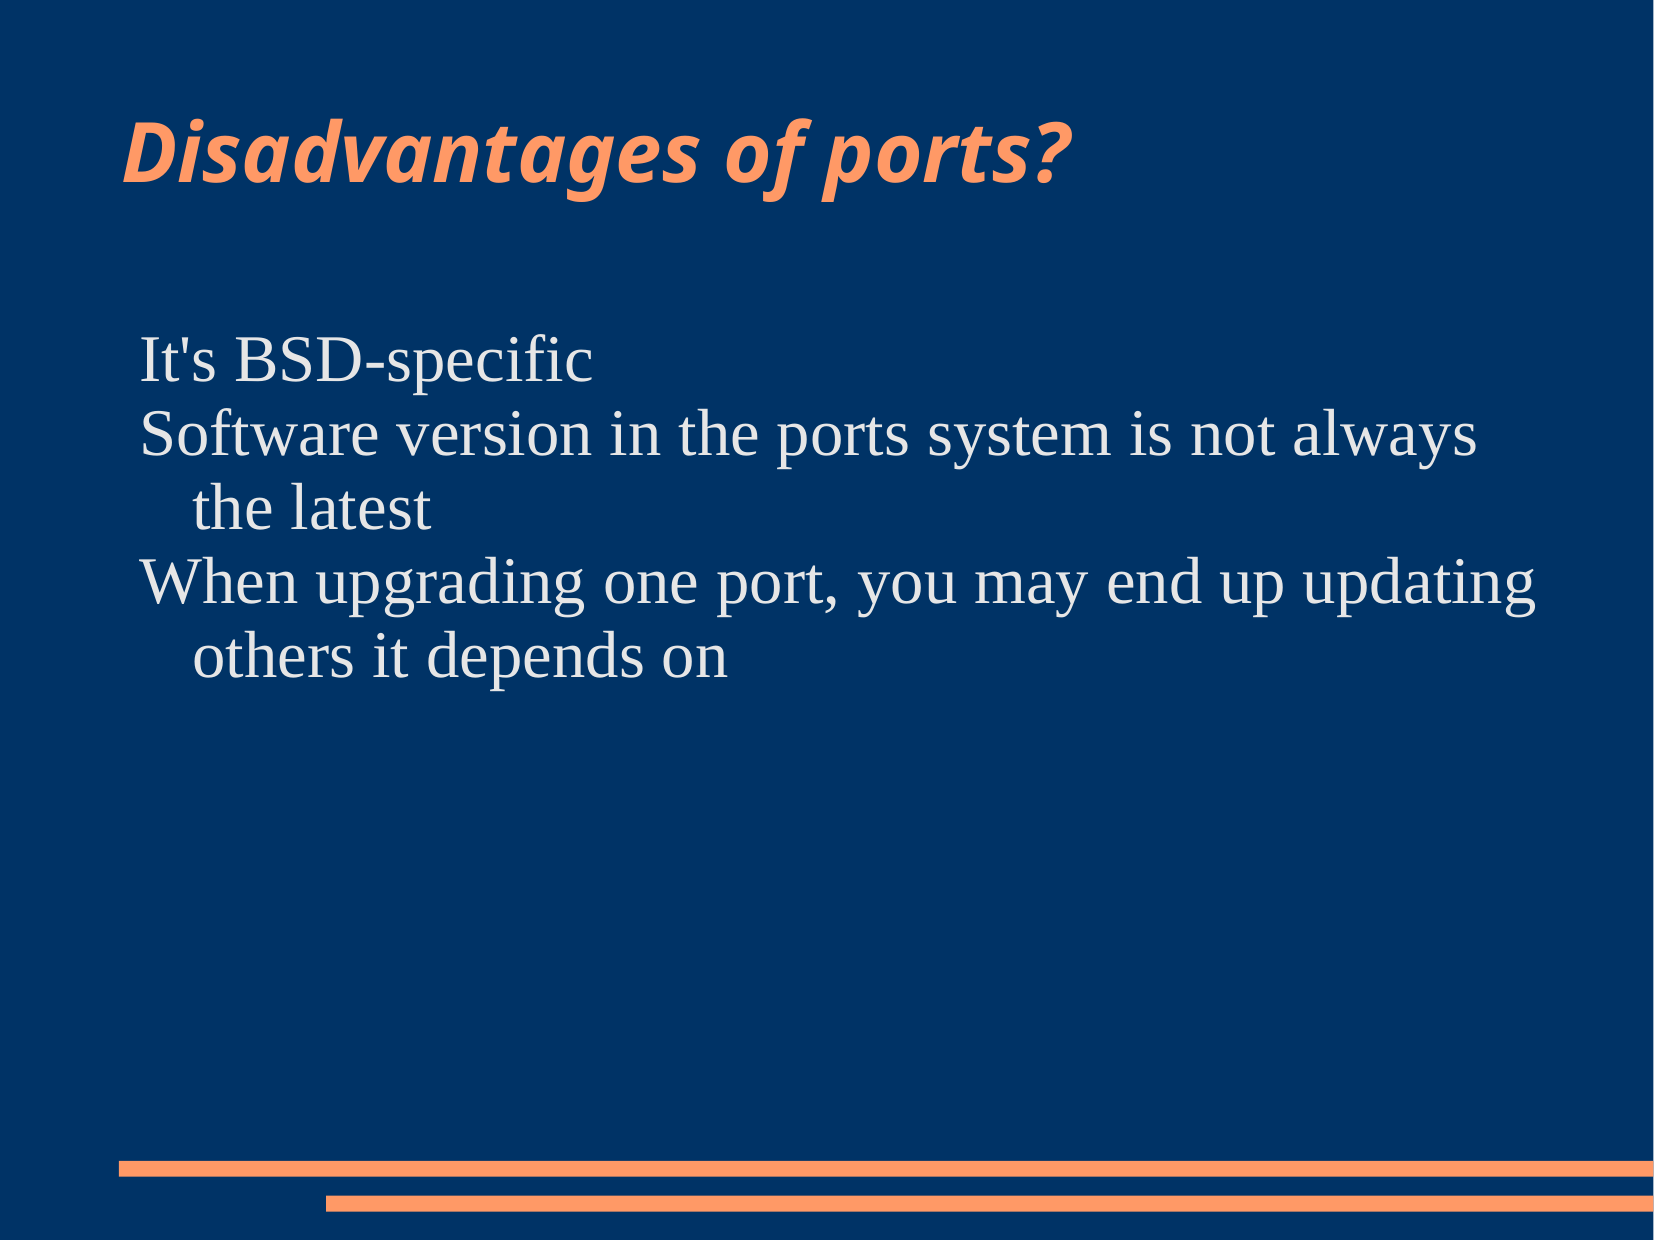

# Disadvantages of ports?
It's BSD-specific
Software version in the ports system is not always the latest
When upgrading one port, you may end up updating others it depends on